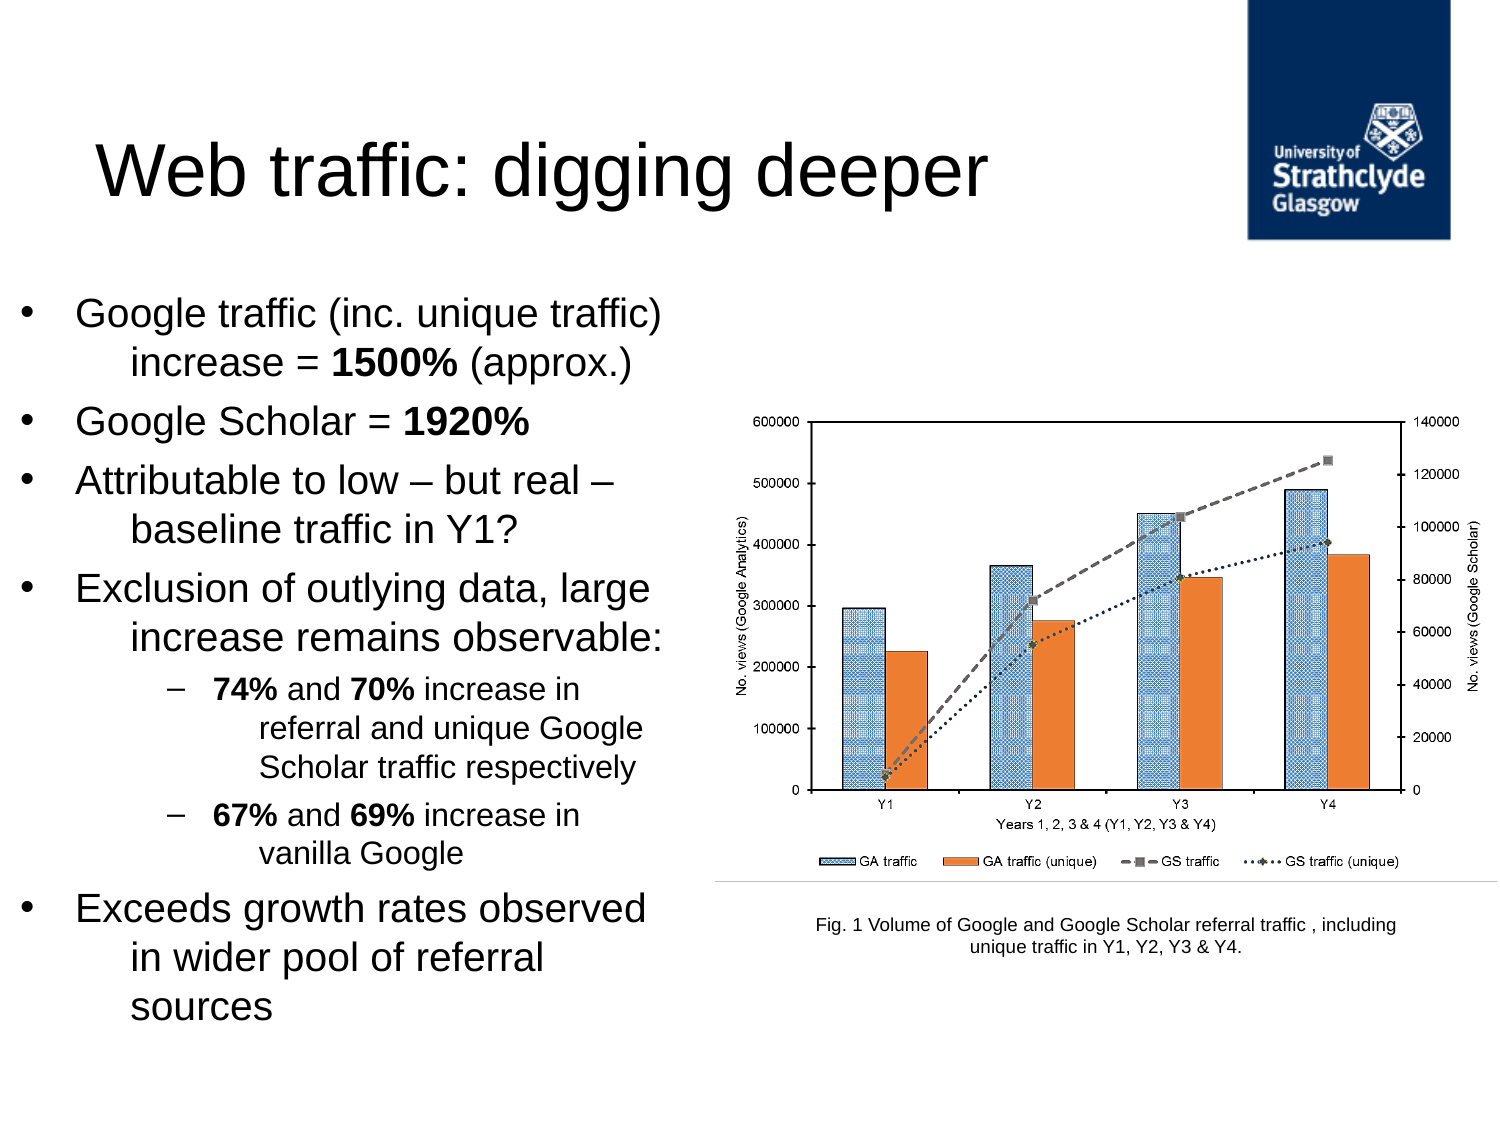

Web traffic: digging deeper
# Google traffic (inc. unique traffic) increase = 1500% (approx.)
Google Scholar = 1920%
Attributable to low – but real – baseline traffic in Y1?
Exclusion of outlying data, large increase remains observable:
74% and 70% increase in referral and unique Google Scholar traffic respectively
67% and 69% increase in vanilla Google
Exceeds growth rates observed in wider pool of referral sources
Fig. 1 Volume of Google and Google Scholar referral traffic , including unique traffic in Y1, Y2, Y3 & Y4.